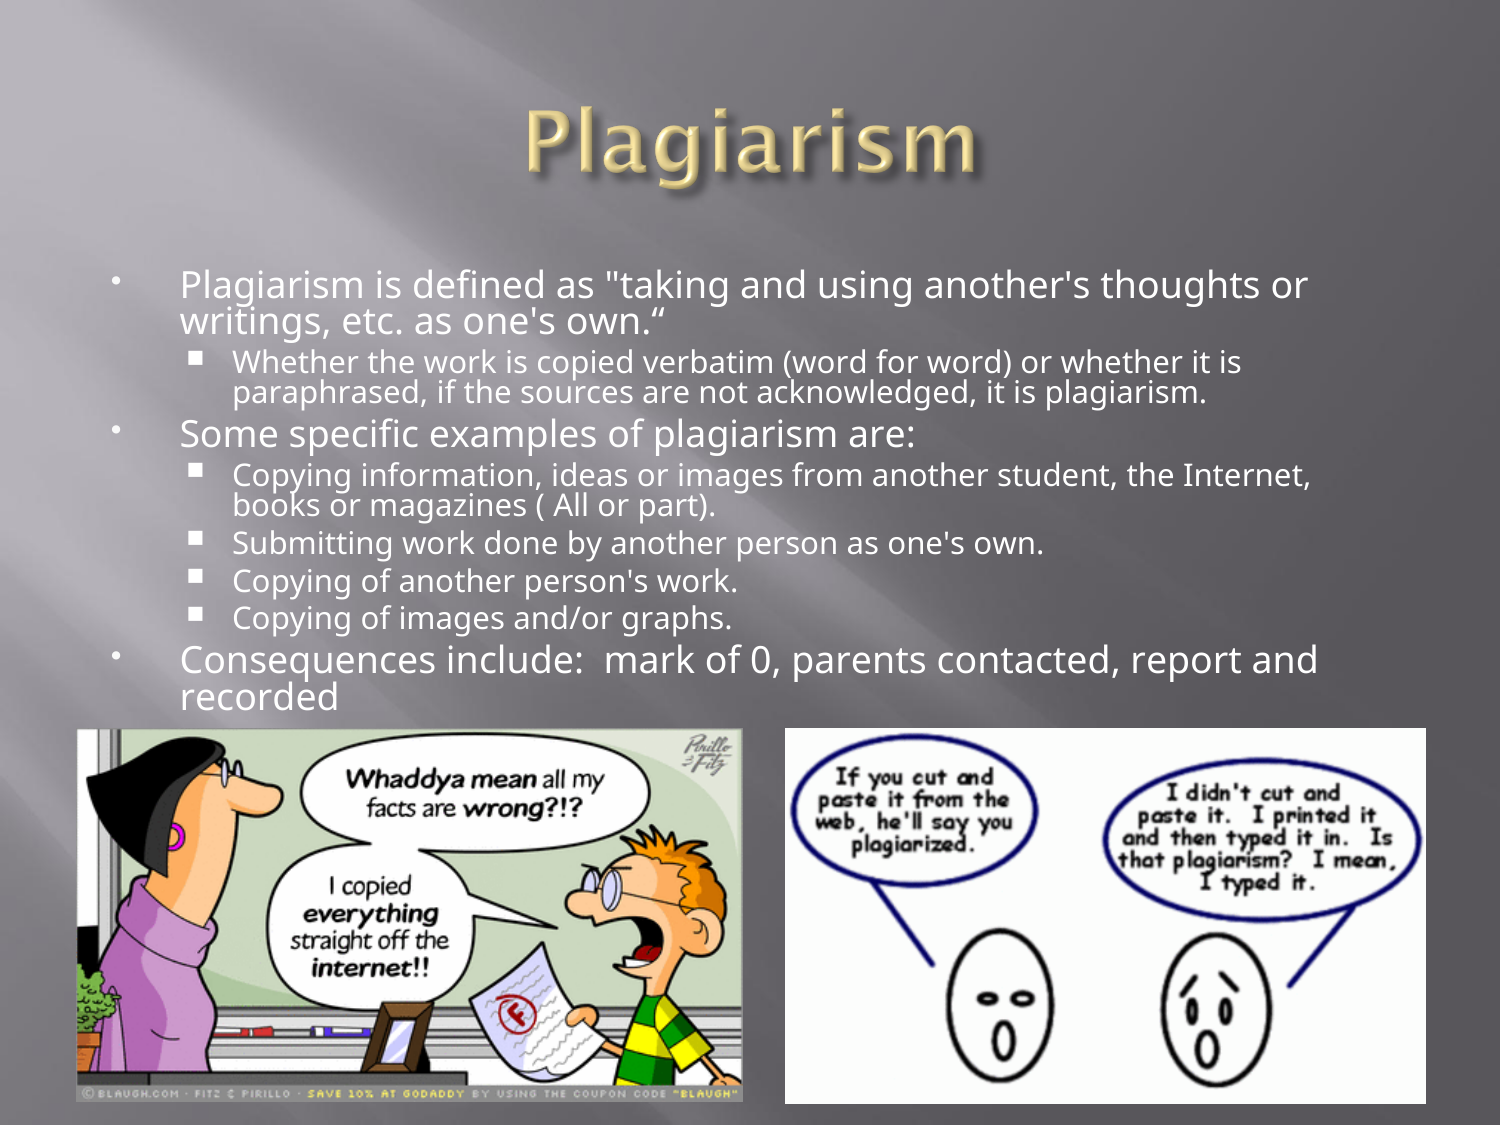

# Plagiarism is defined as "taking and using another's thoughts or writings, etc. as one's own.“
Whether the work is copied verbatim (word for word) or whether it is paraphrased, if the sources are not acknowledged, it is plagiarism.
Some specific examples of plagiarism are:
Copying information, ideas or images from another student, the Internet, books or magazines ( All or part).
Submitting work done by another person as one's own.
Copying of another person's work.
Copying of images and/or graphs.
Consequences include: mark of 0, parents contacted, report and recorded